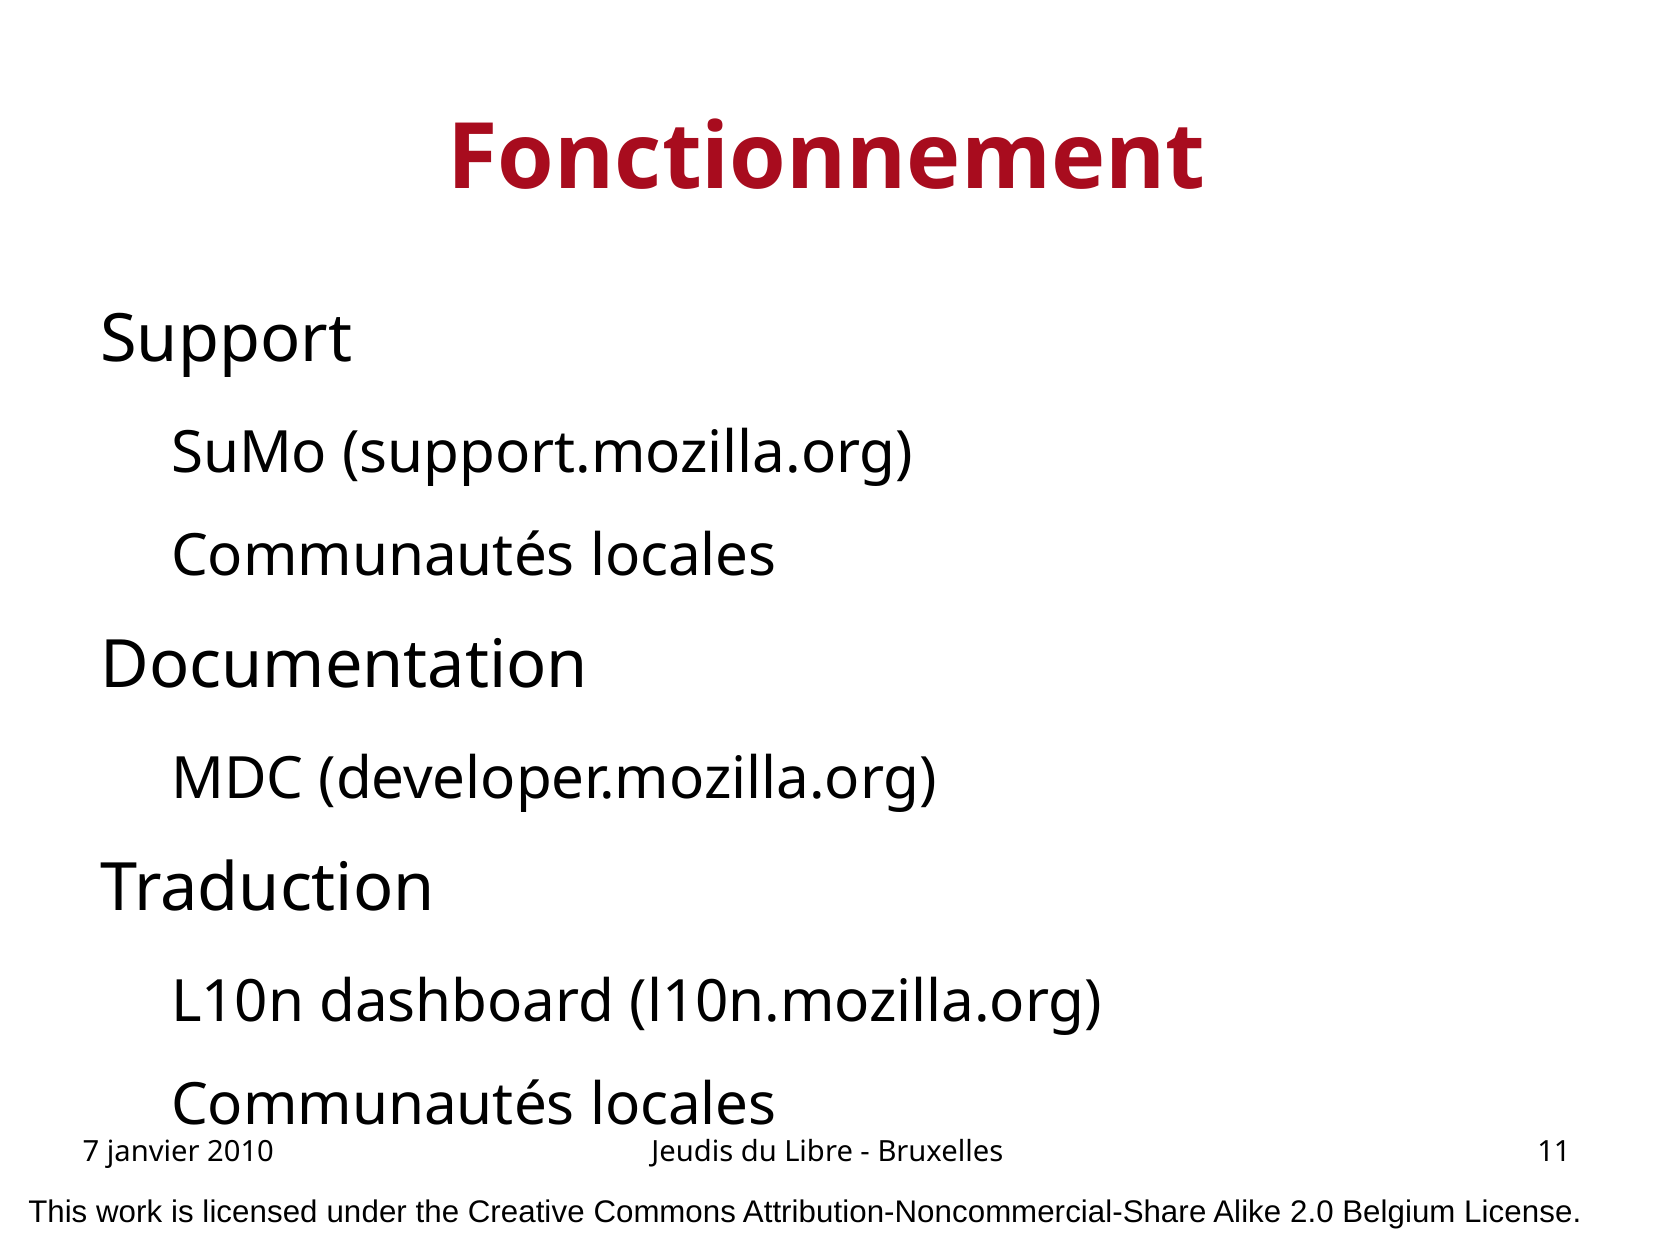

# Fonctionnement
Support
SuMo (support.mozilla.org)
Communautés locales
Documentation
MDC (developer.mozilla.org)
Traduction
L10n dashboard (l10n.mozilla.org)
Communautés locales
7 janvier 2010
Jeudis du Libre - Bruxelles
11
This work is licensed under the Creative Commons Attribution-Noncommercial-Share Alike 2.0 Belgium License.